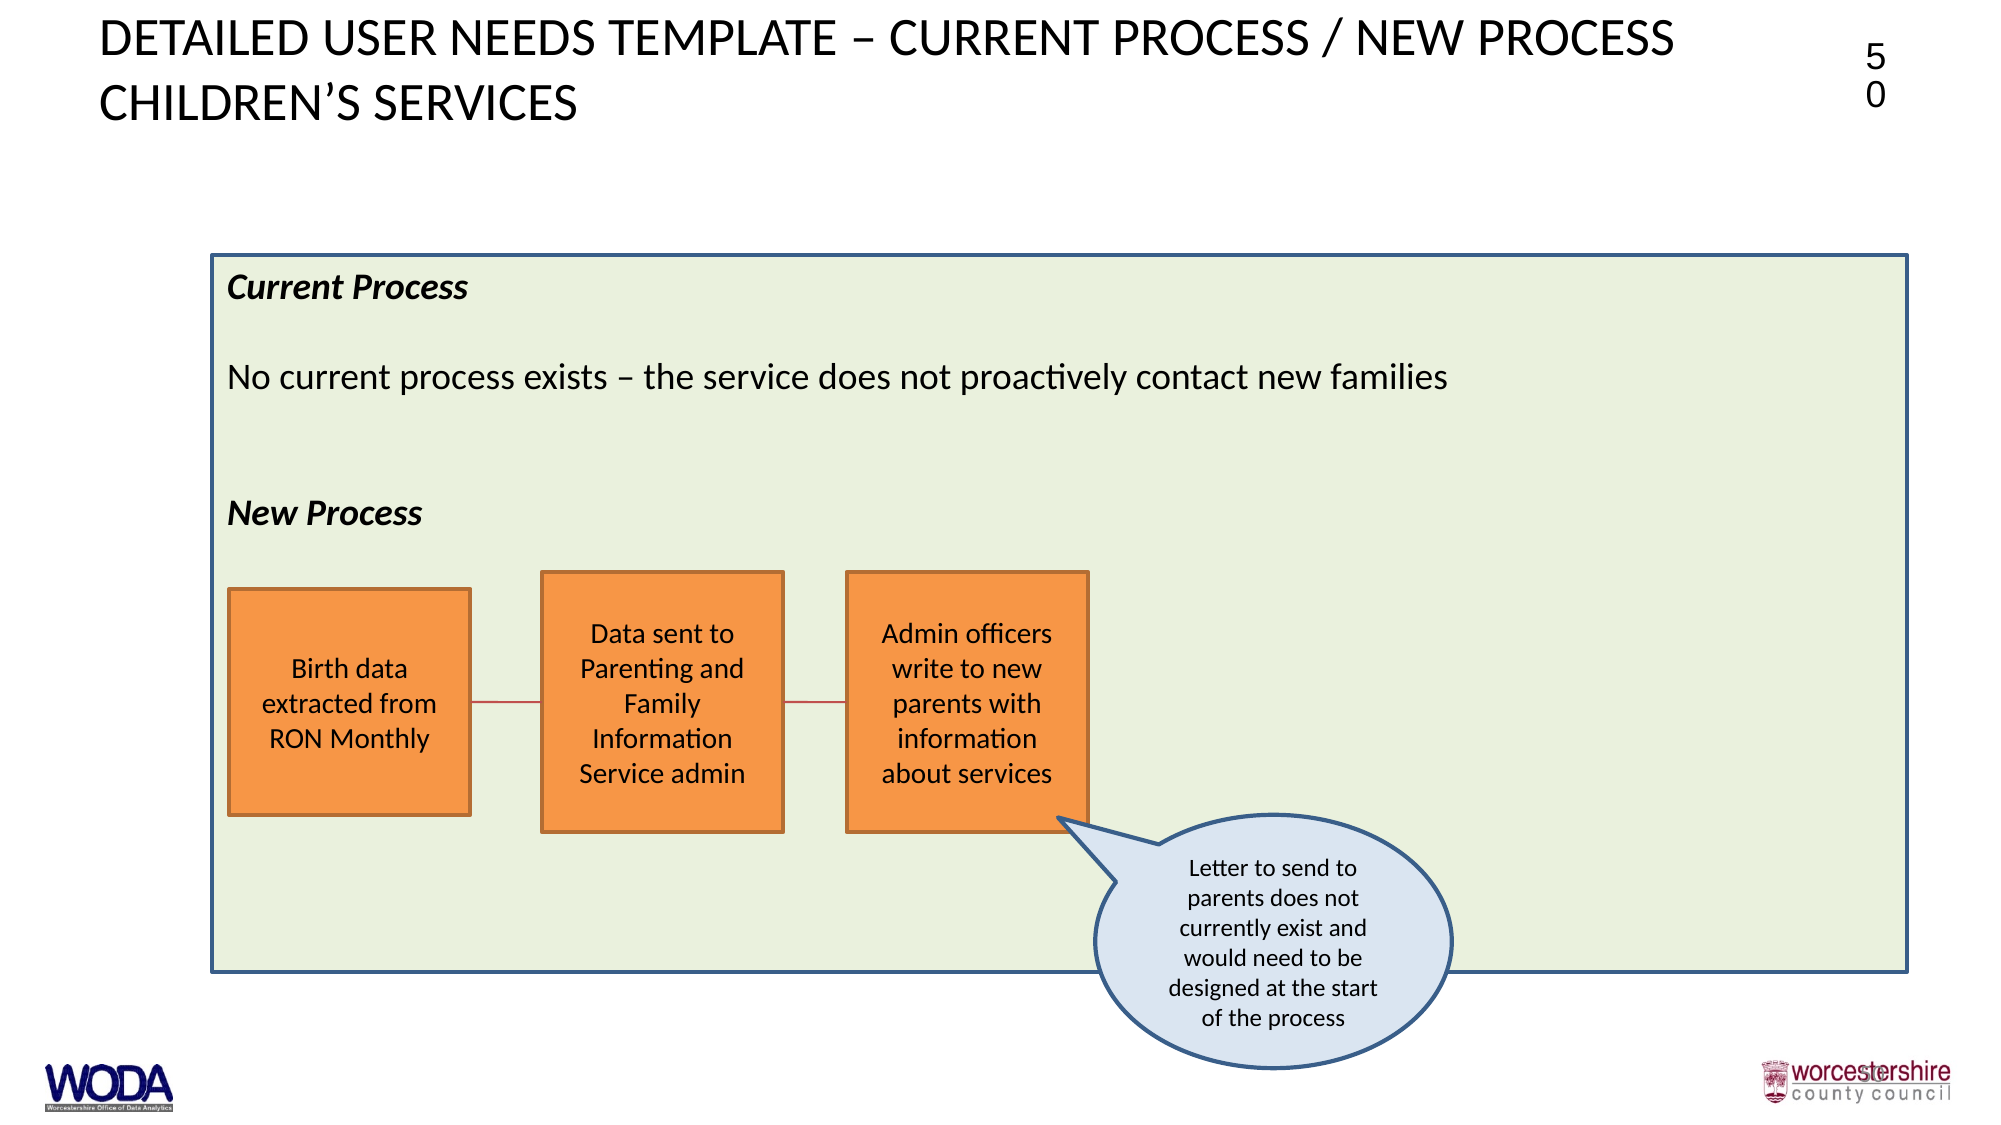

# DETAILED USER NEEDS TEMPLATE – CURRENT PROCESS / NEW PROCESS CHILDREN’S SERVICES
Current Process
No current process exists – the service does not proactively contact new families
New Process
Data sent to Parenting and Family Information Service admin
Admin officers write to new parents with information about services
Birth data extracted from RON Monthly
Letter to send to parents does not currently exist and would need to be designed at the start of the process